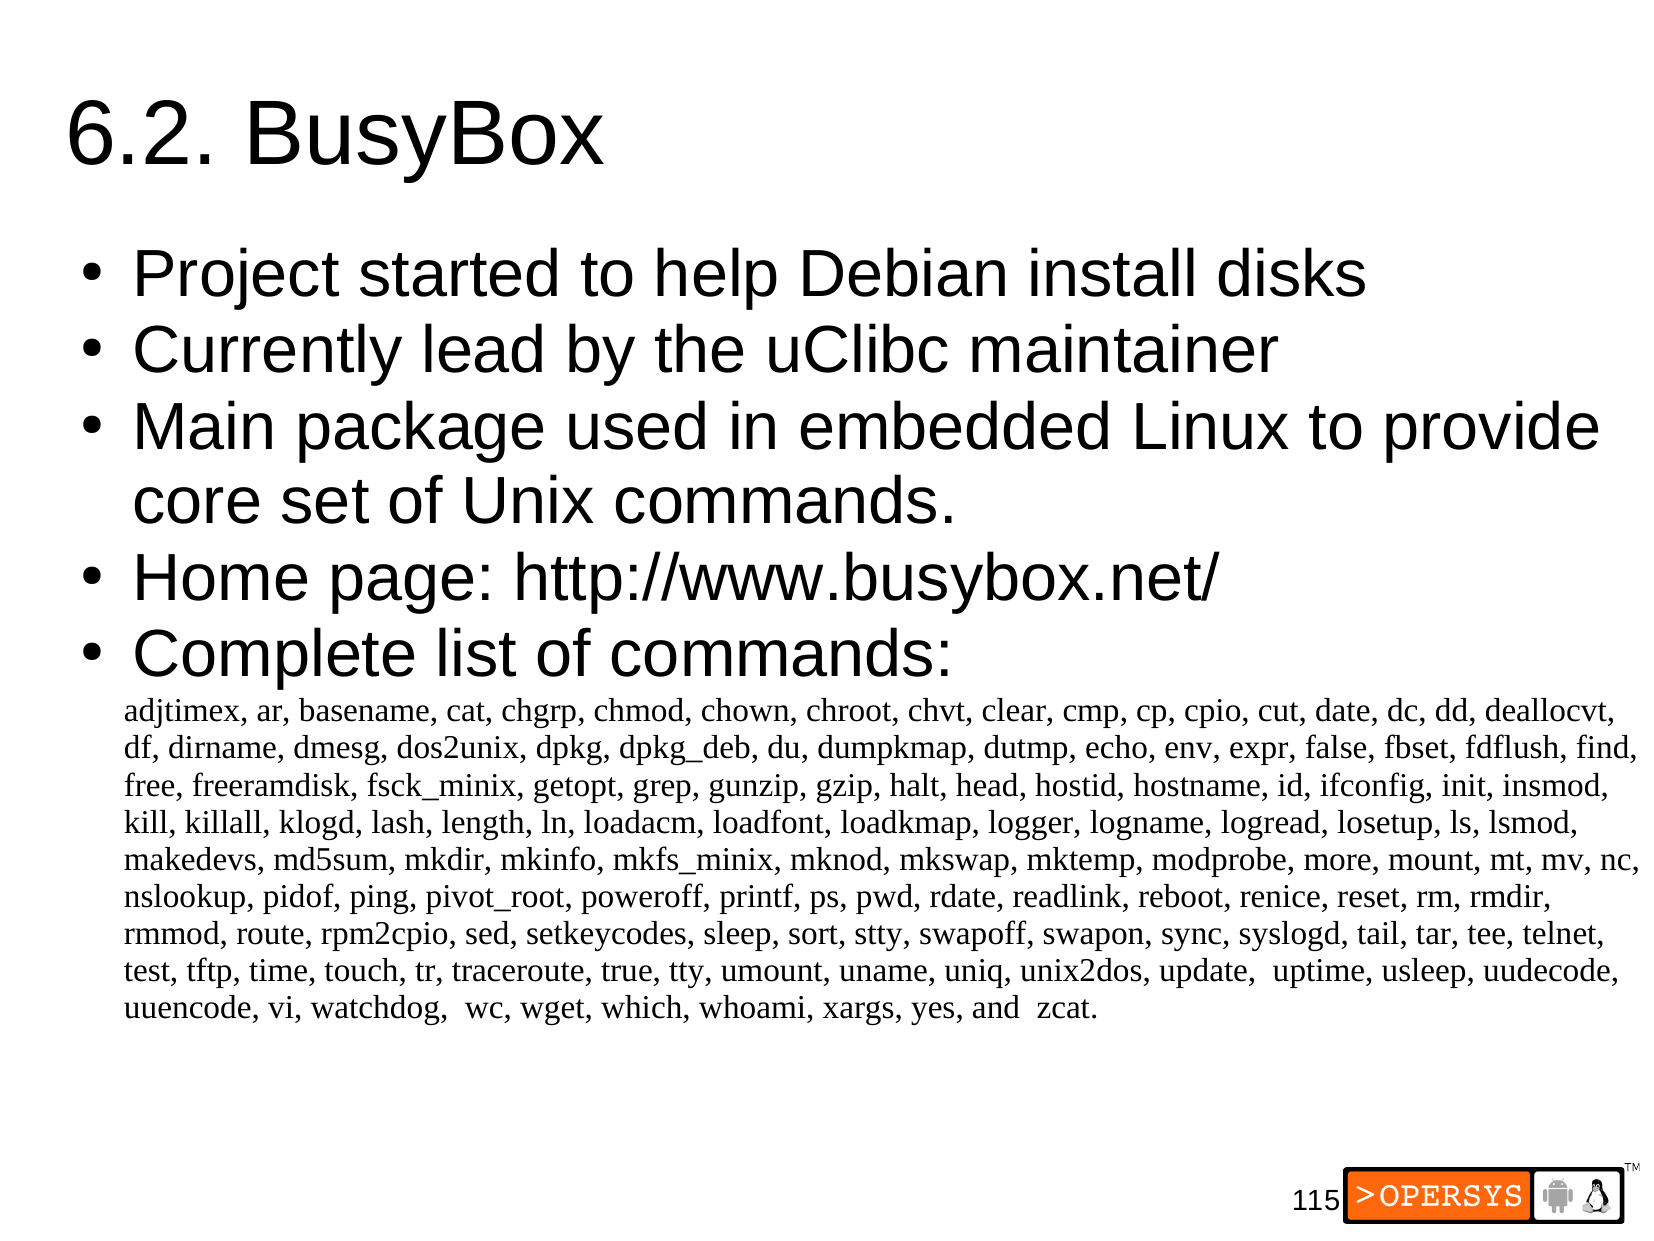

# 6.2. BusyBox
Project started to help Debian install disks
Currently lead by the uClibc maintainer
Main package used in embedded Linux to provide core set of Unix commands.
Home page: http://www.busybox.net/
Complete list of commands:
adjtimex, ar, basename, cat, chgrp, chmod, chown, chroot, chvt, clear, cmp, cp, cpio, cut, date, dc, dd, deallocvt, df, dirname, dmesg, dos2unix, dpkg, dpkg_deb, du, dumpkmap, dutmp, echo, env, expr, false, fbset, fdflush, find, free, freeramdisk, fsck_minix, getopt, grep, gunzip, gzip, halt, head, hostid, hostname, id, ifconfig, init, insmod, kill, killall, klogd, lash, length, ln, loadacm, loadfont, loadkmap, logger, logname, logread, losetup, ls, lsmod, makedevs, md5sum, mkdir, mkinfo, mkfs_minix, mknod, mkswap, mktemp, modprobe, more, mount, mt, mv, nc, nslookup, pidof, ping, pivot_root, poweroff, printf, ps, pwd, rdate, readlink, reboot, renice, reset, rm, rmdir, rmmod, route, rpm2cpio, sed, setkeycodes, sleep, sort, stty, swapoff, swapon, sync, syslogd, tail, tar, tee, telnet, test, tftp, time, touch, tr, traceroute, true, tty, umount, uname, uniq, unix2dos, update, uptime, usleep, uudecode, uuencode, vi, watchdog, wc, wget, which, whoami, xargs, yes, and zcat.